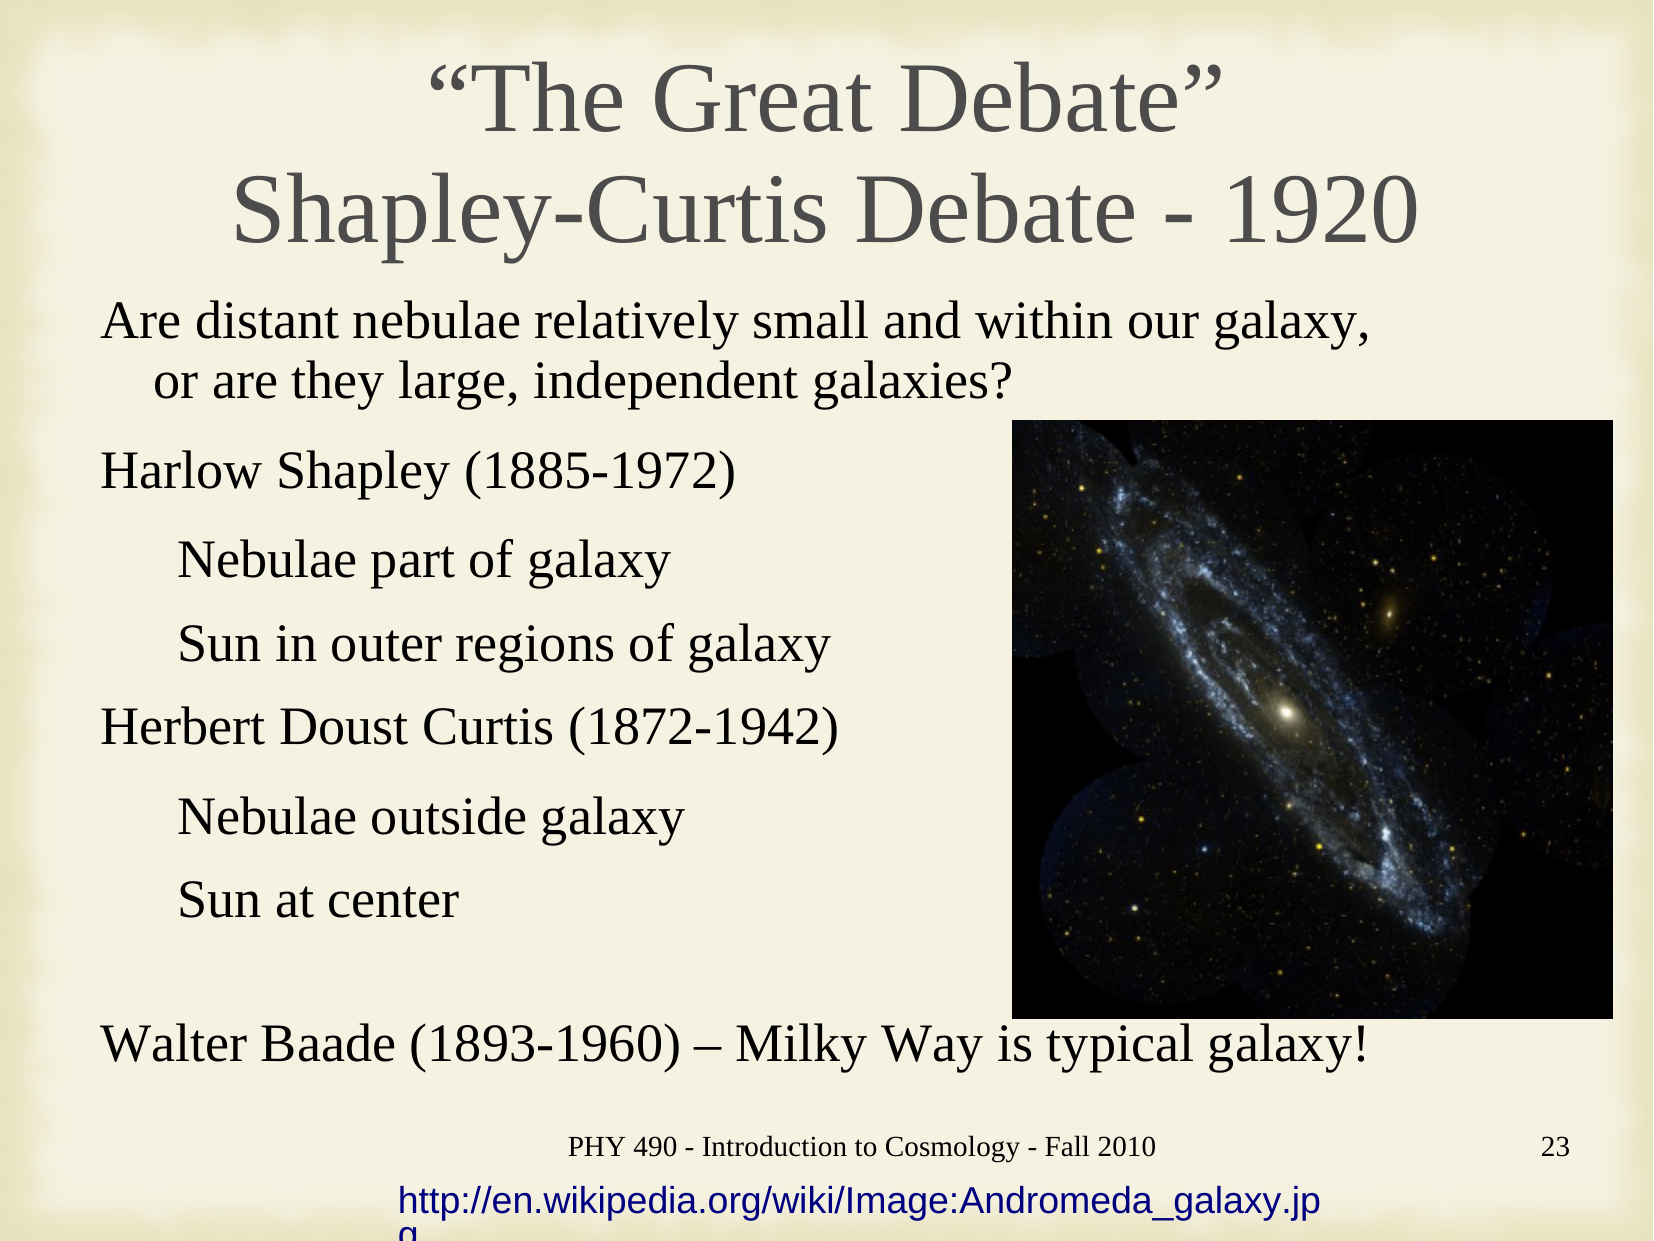

# “The Great Debate” Shapley-Curtis Debate - 1920
Are distant nebulae relatively small and within our galaxy,
or are they large, independent galaxies?
Harlow Shapley (1885-1972)
Nebulae part of galaxy
Sun in outer regions of galaxy
Herbert Doust Curtis (1872-1942)
Nebulae outside galaxy
Sun at center
Walter Baade (1893-1960) – Milky Way is typical galaxy!
PHY 490 - Introduction to Cosmology - Fall 2010
23
http://en.wikipedia.org/wiki/Image:Andromeda_galaxy.jpg